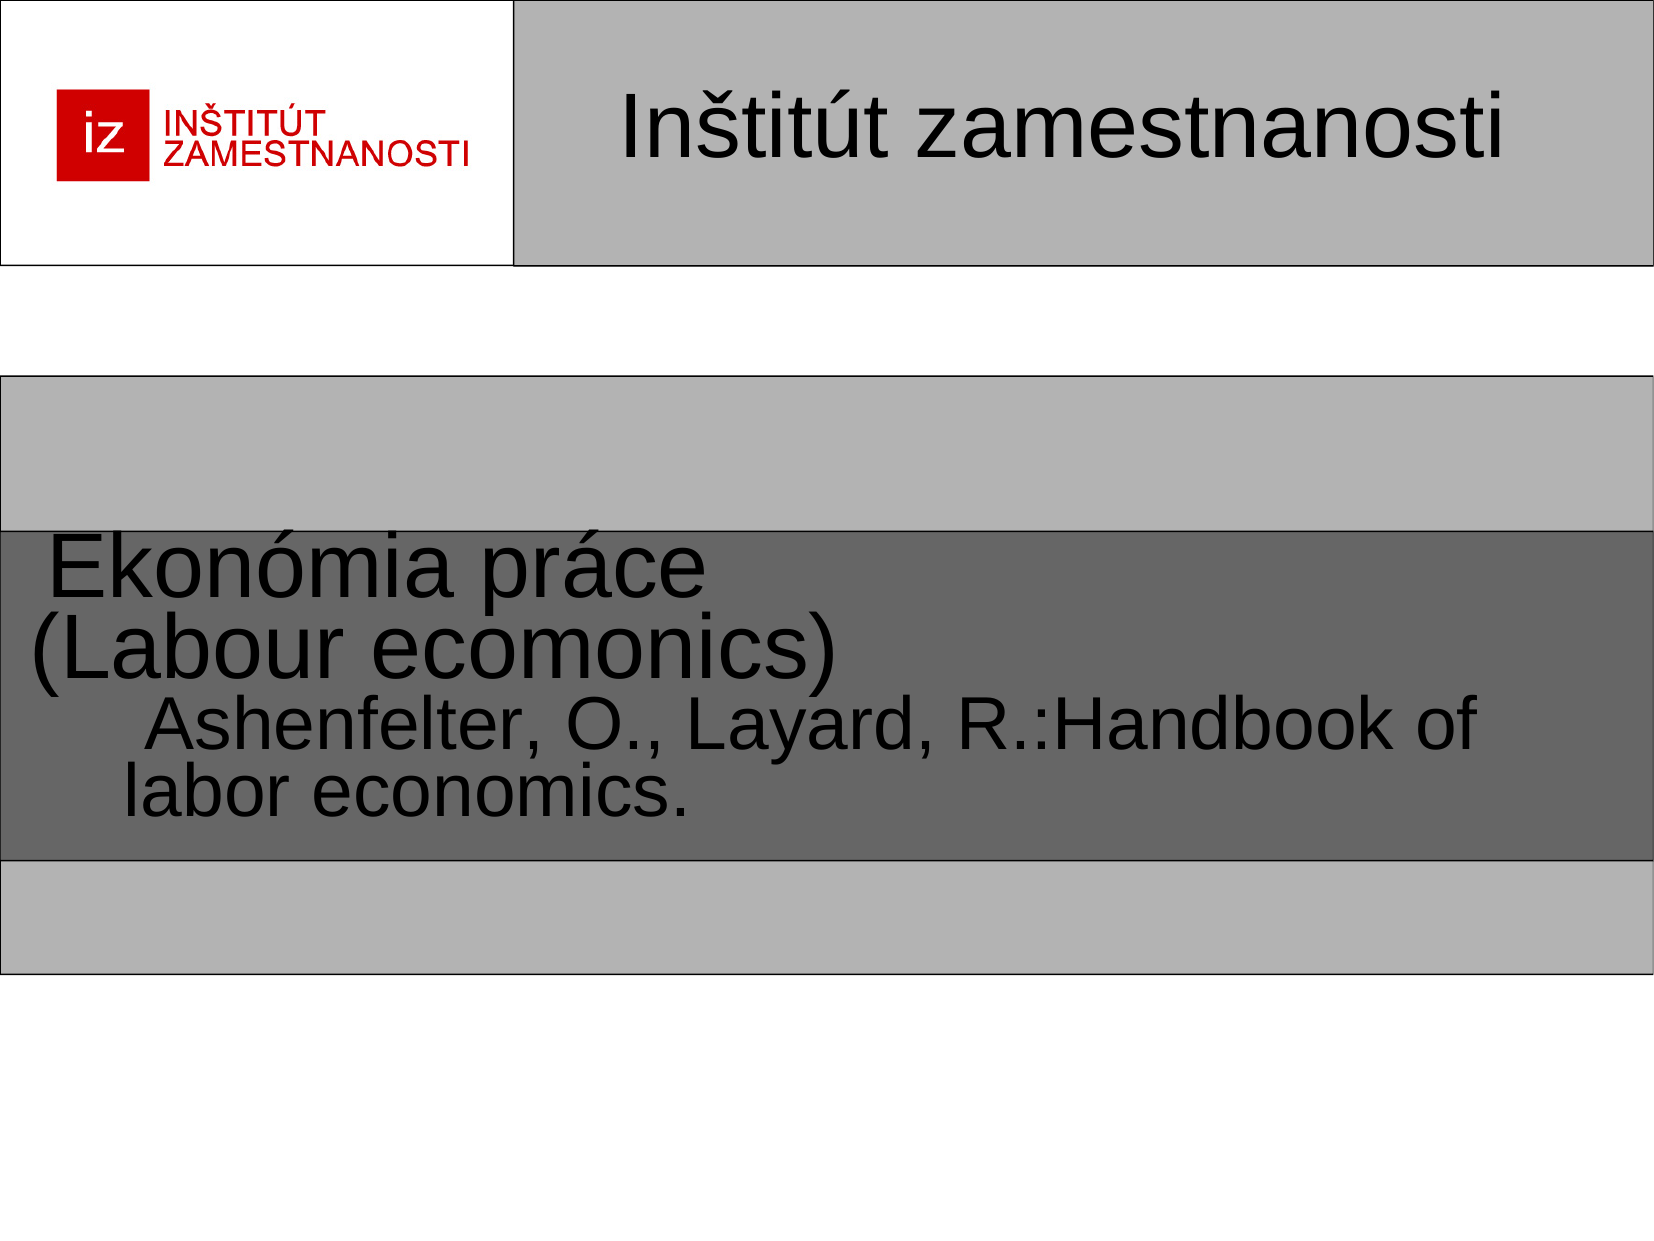

# Inštitút zamestnanosti
Ekonómia práce
(Labour ecomonics)
 Ashenfelter, O., Layard, R.:Handbook of labor economics.